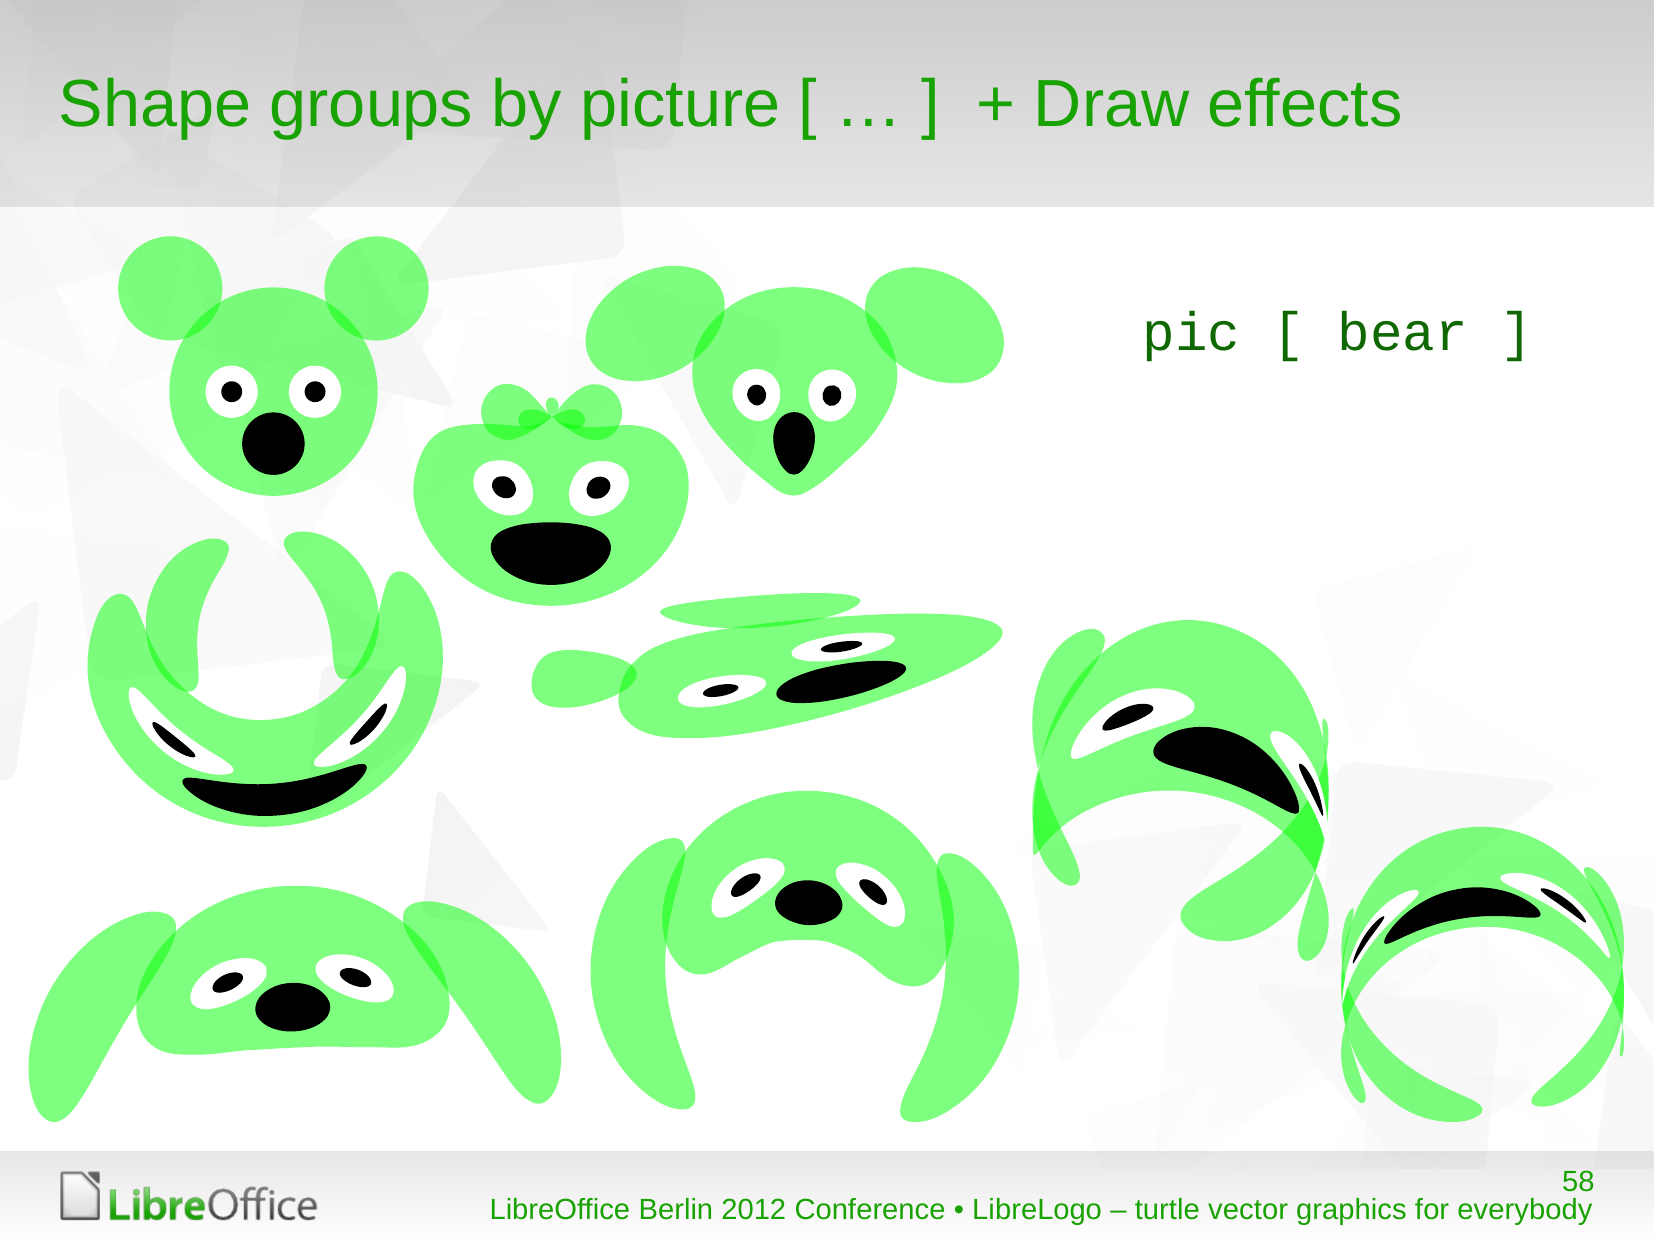

# Shape groups by picture [ … ] + Draw effects
pic [ bear ]
58
LibreOffice Berlin 2012 Conference • LibreLogo – turtle vector graphics for everybody